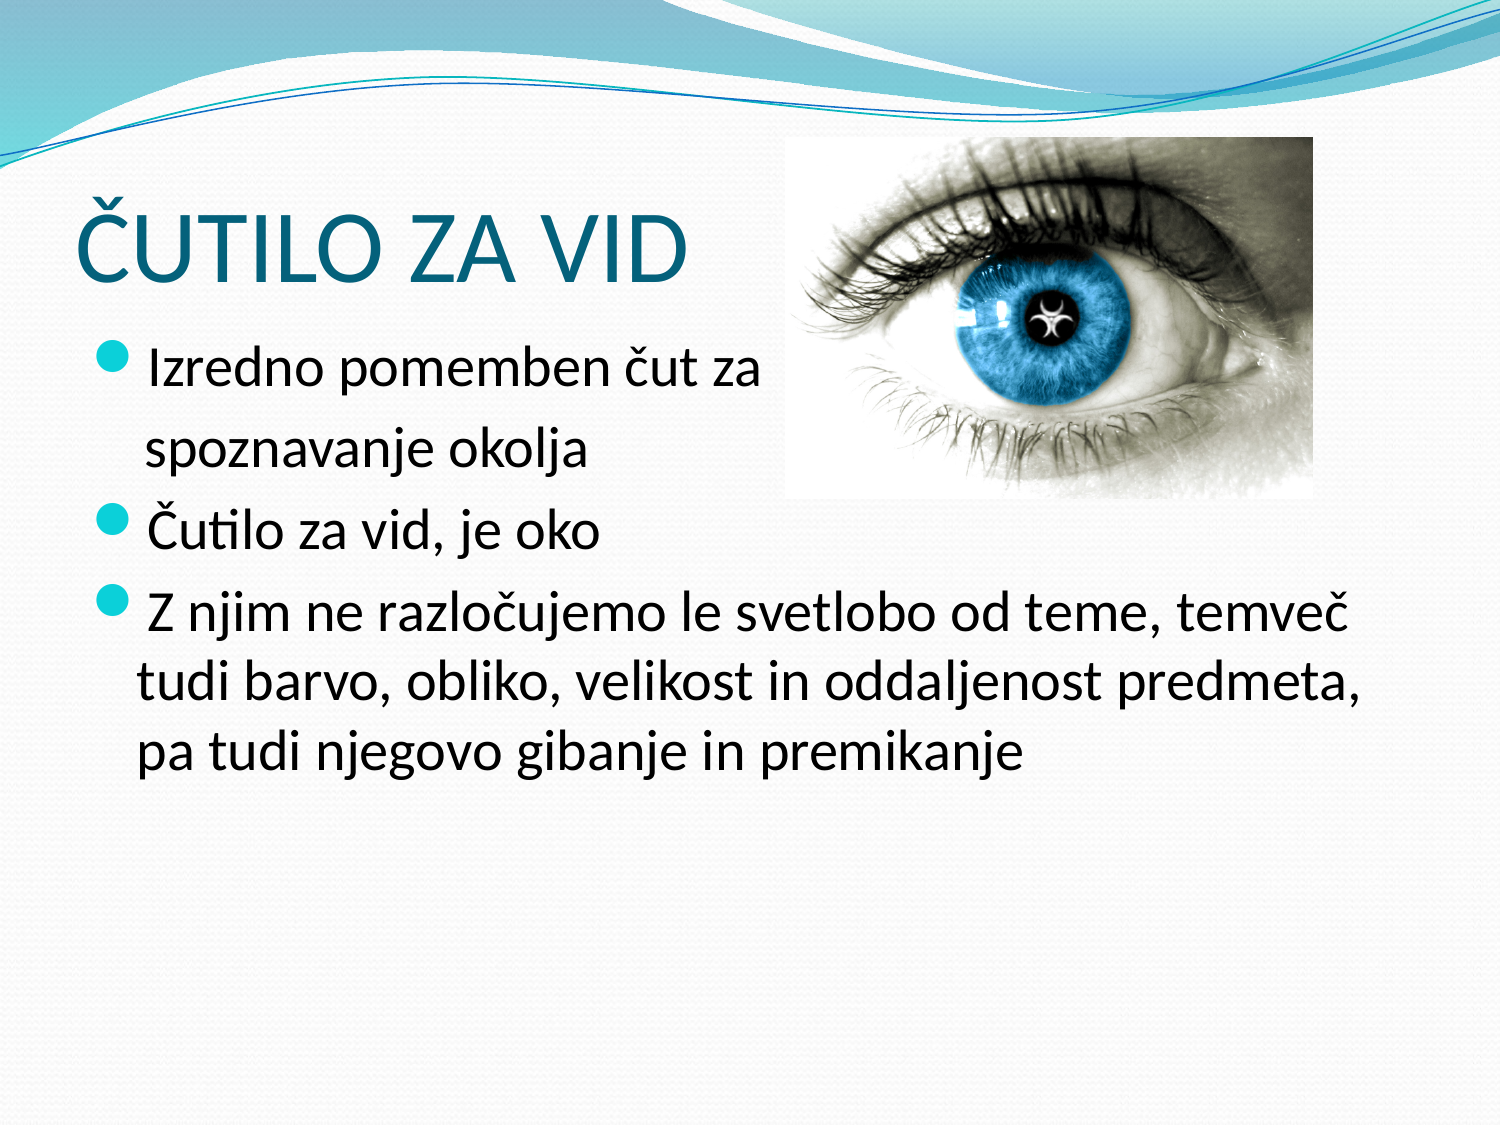

# ČUTILO ZA VID
Izredno pomemben čut za
 spoznavanje okolja
Čutilo za vid, je oko
Z njim ne razločujemo le svetlobo od teme, temveč tudi barvo, obliko, velikost in oddaljenost predmeta, pa tudi njegovo gibanje in premikanje